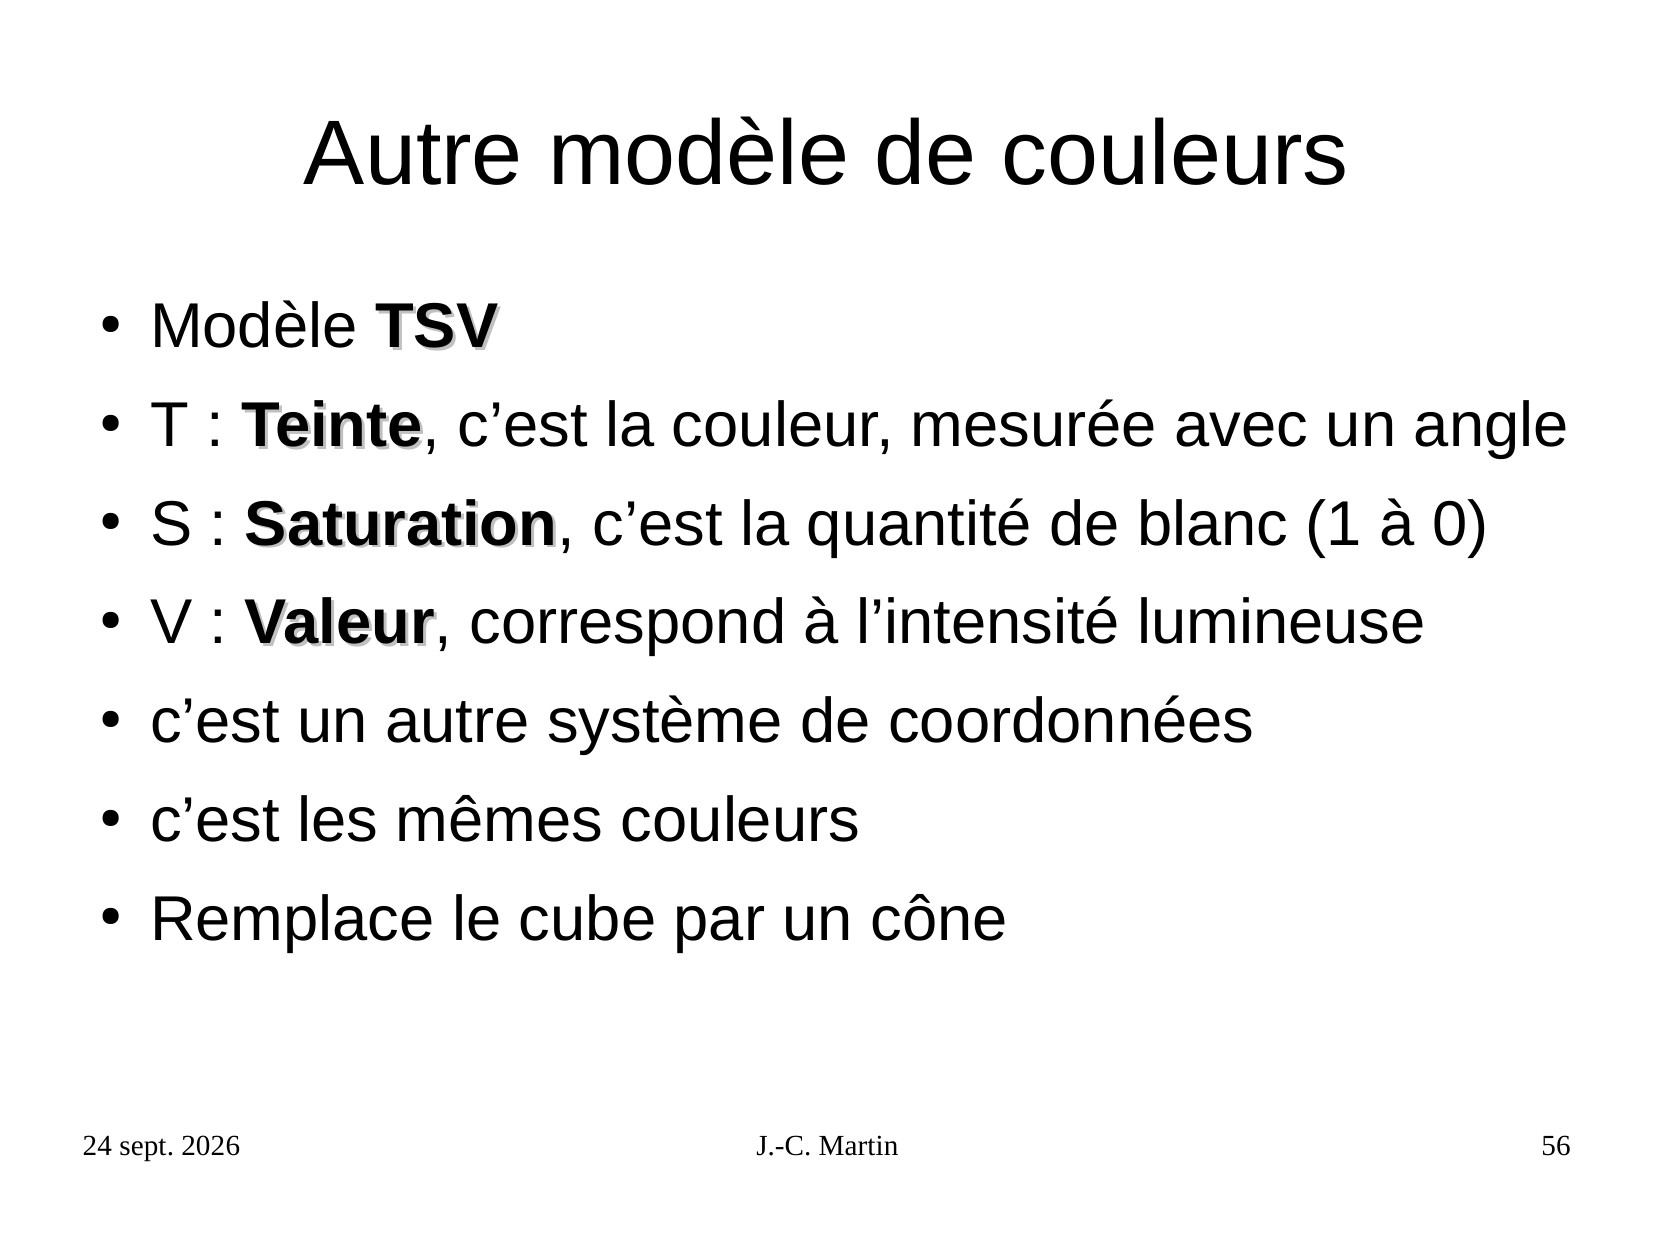

# Autre modèle de couleurs
Modèle TSV
T : Teinte, c’est la couleur, mesurée avec un angle
S : Saturation, c’est la quantité de blanc (1 à 0)
V : Valeur, correspond à l’intensité lumineuse
c’est un autre système de coordonnées
c’est les mêmes couleurs
Remplace le cube par un cône
J.-C. Martin
56